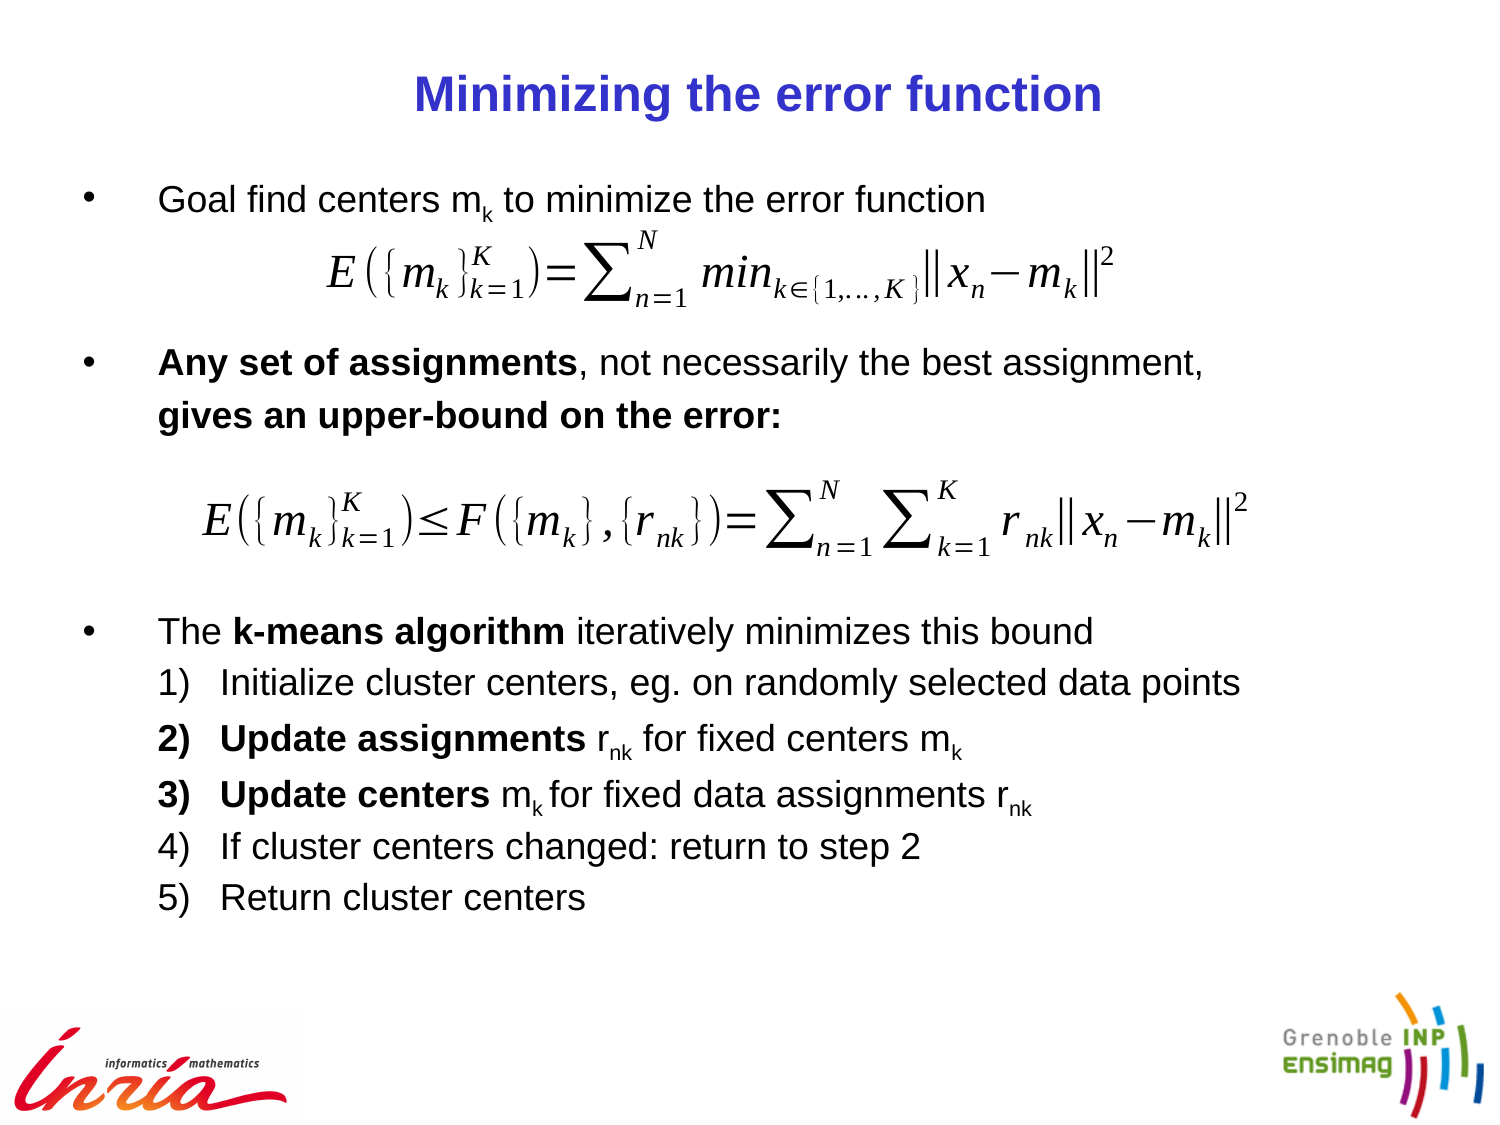

# Minimizing the error function
Goal find centers mk to minimize the error function
Any set of assignments, not necessarily the best assignment,
gives an upper-bound on the error:
The k-means algorithm iteratively minimizes this bound
Initialize cluster centers, eg. on randomly selected data points
Update assignments rnk for fixed centers mk
Update centers mk for fixed data assignments rnk
If cluster centers changed: return to step 2
Return cluster centers